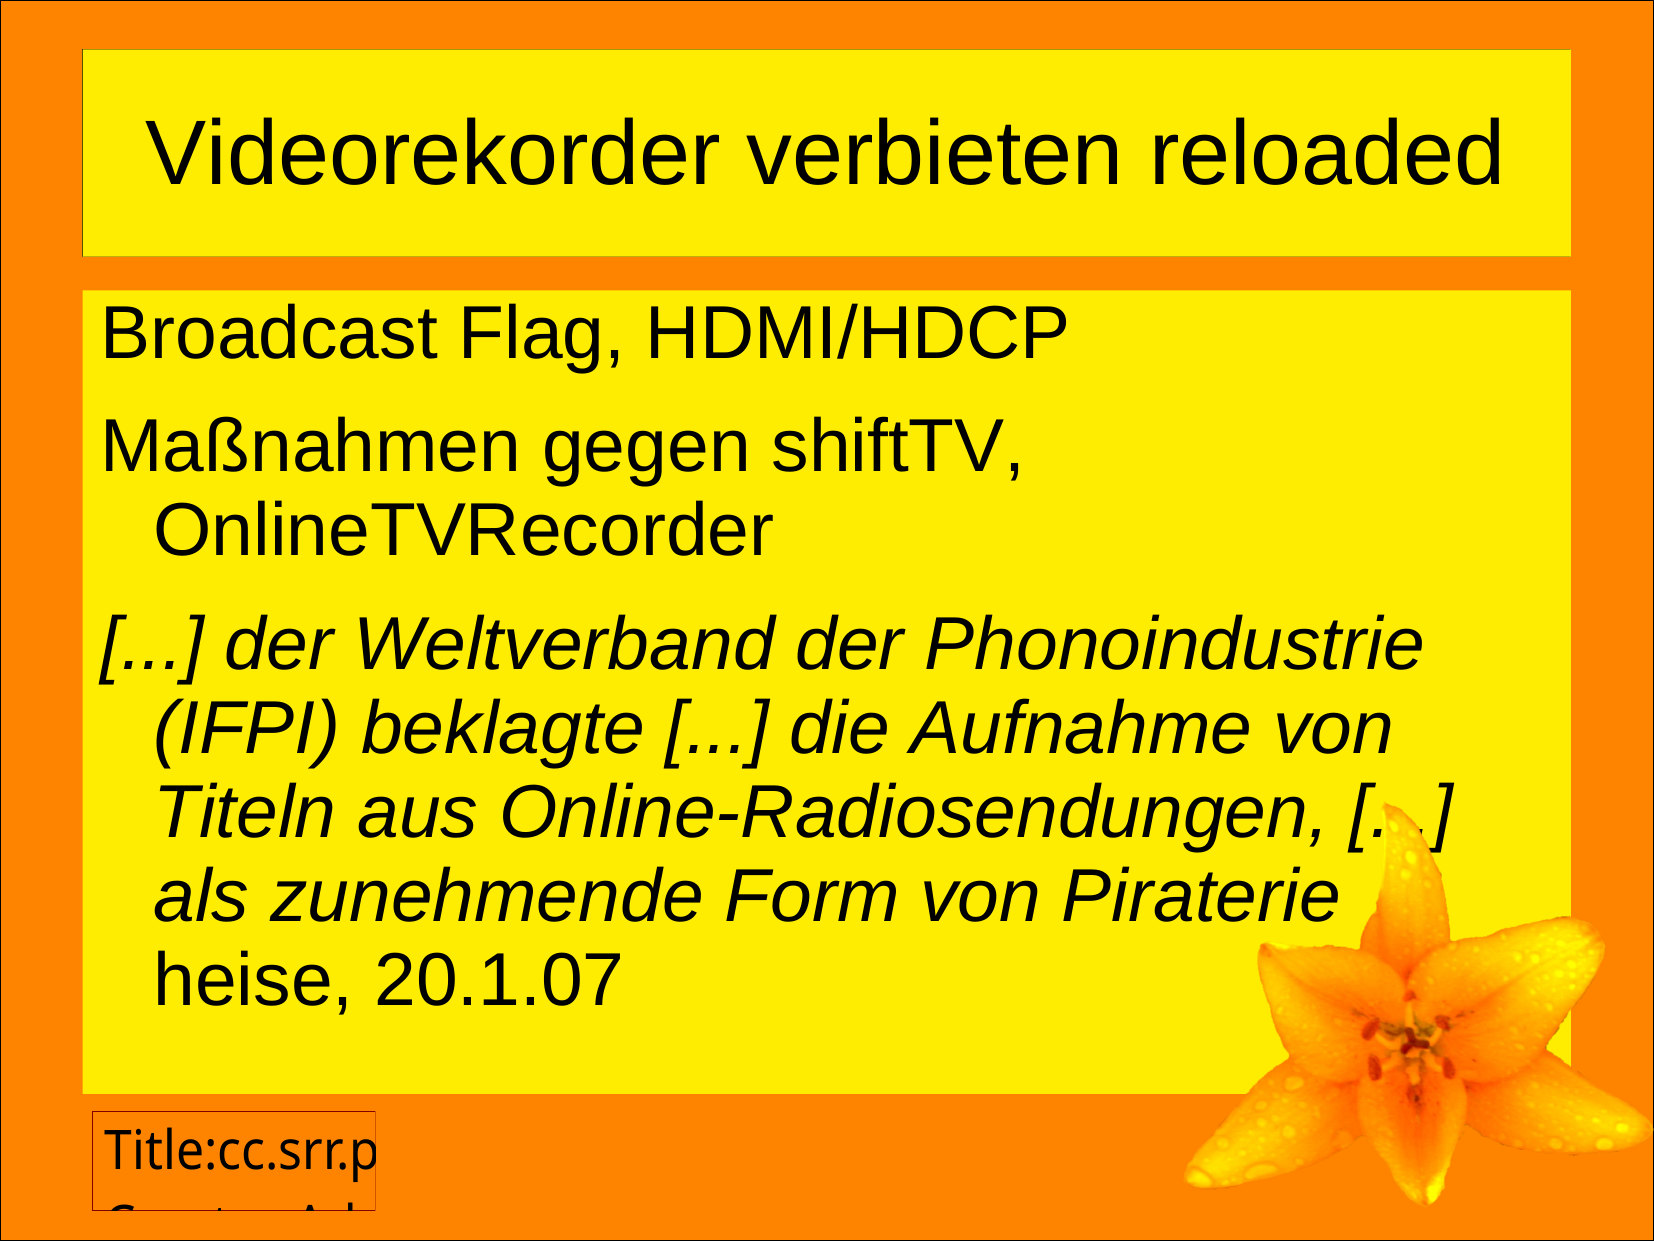

# Videorekorder verbieten reloaded
Broadcast Flag, HDMI/HDCP
Maßnahmen gegen shiftTV, OnlineTVRecorder
[...] der Weltverband der Phonoindustrie (IFPI) beklagte [...] die Aufnahme von Titeln aus Online-Radiosendungen, [...] als zunehmende Form von Piraterie
heise, 20.1.07